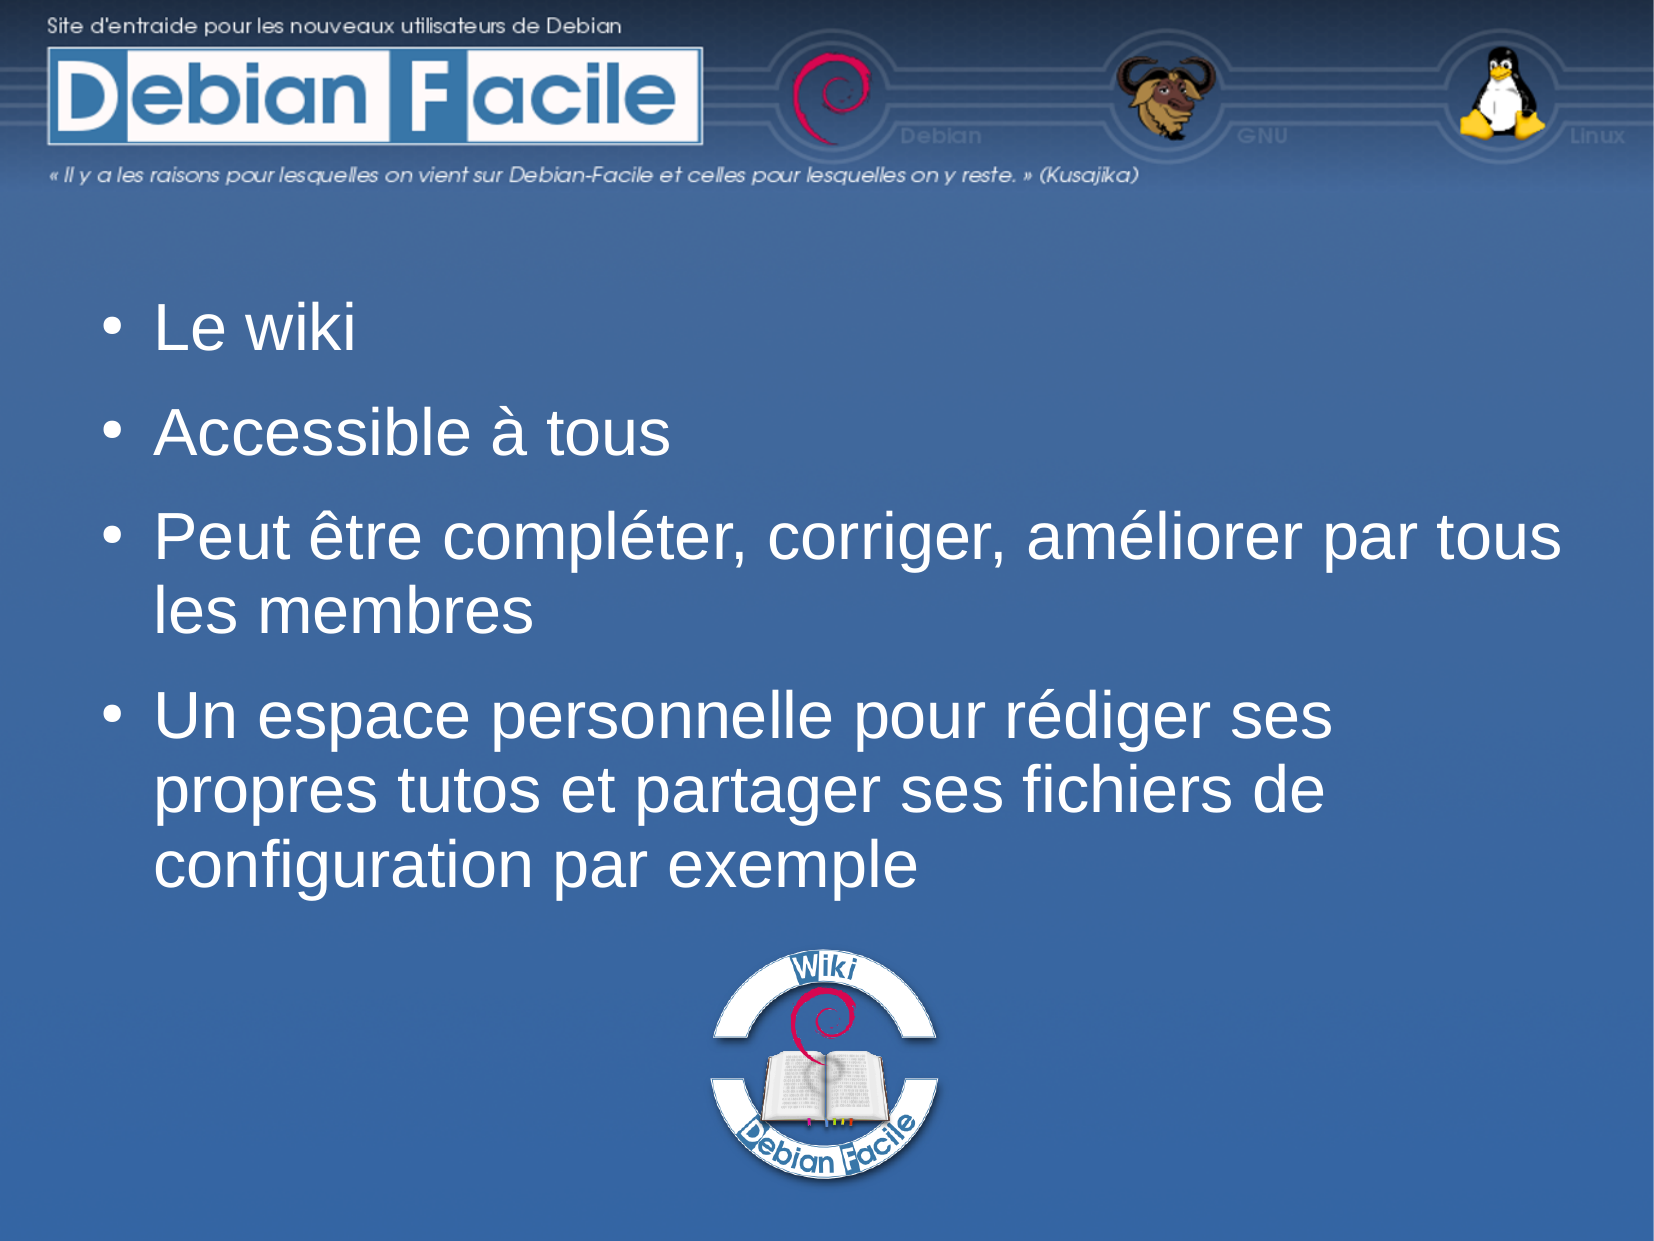

# Le wiki
Accessible à tous
Peut être compléter, corriger, améliorer par tous les membres
Un espace personnelle pour rédiger ses propres tutos et partager ses fichiers de configuration par exemple